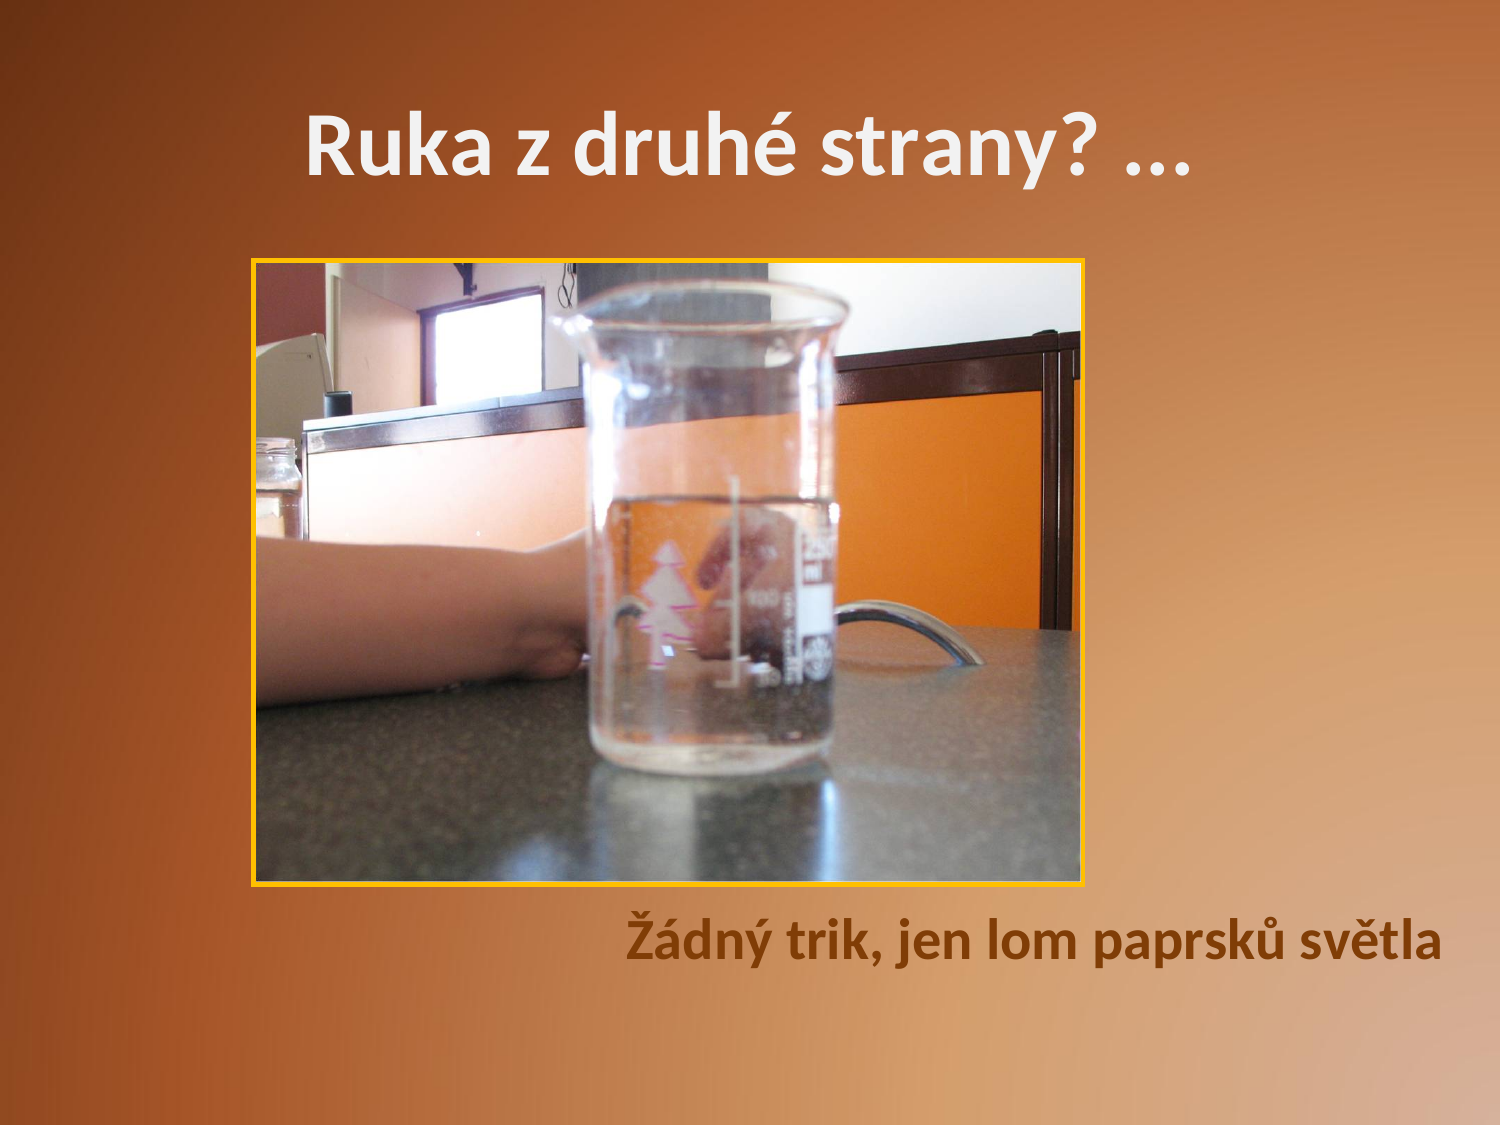

# Ruka z druhé strany? ...
Žádný trik, jen lom paprsků světla